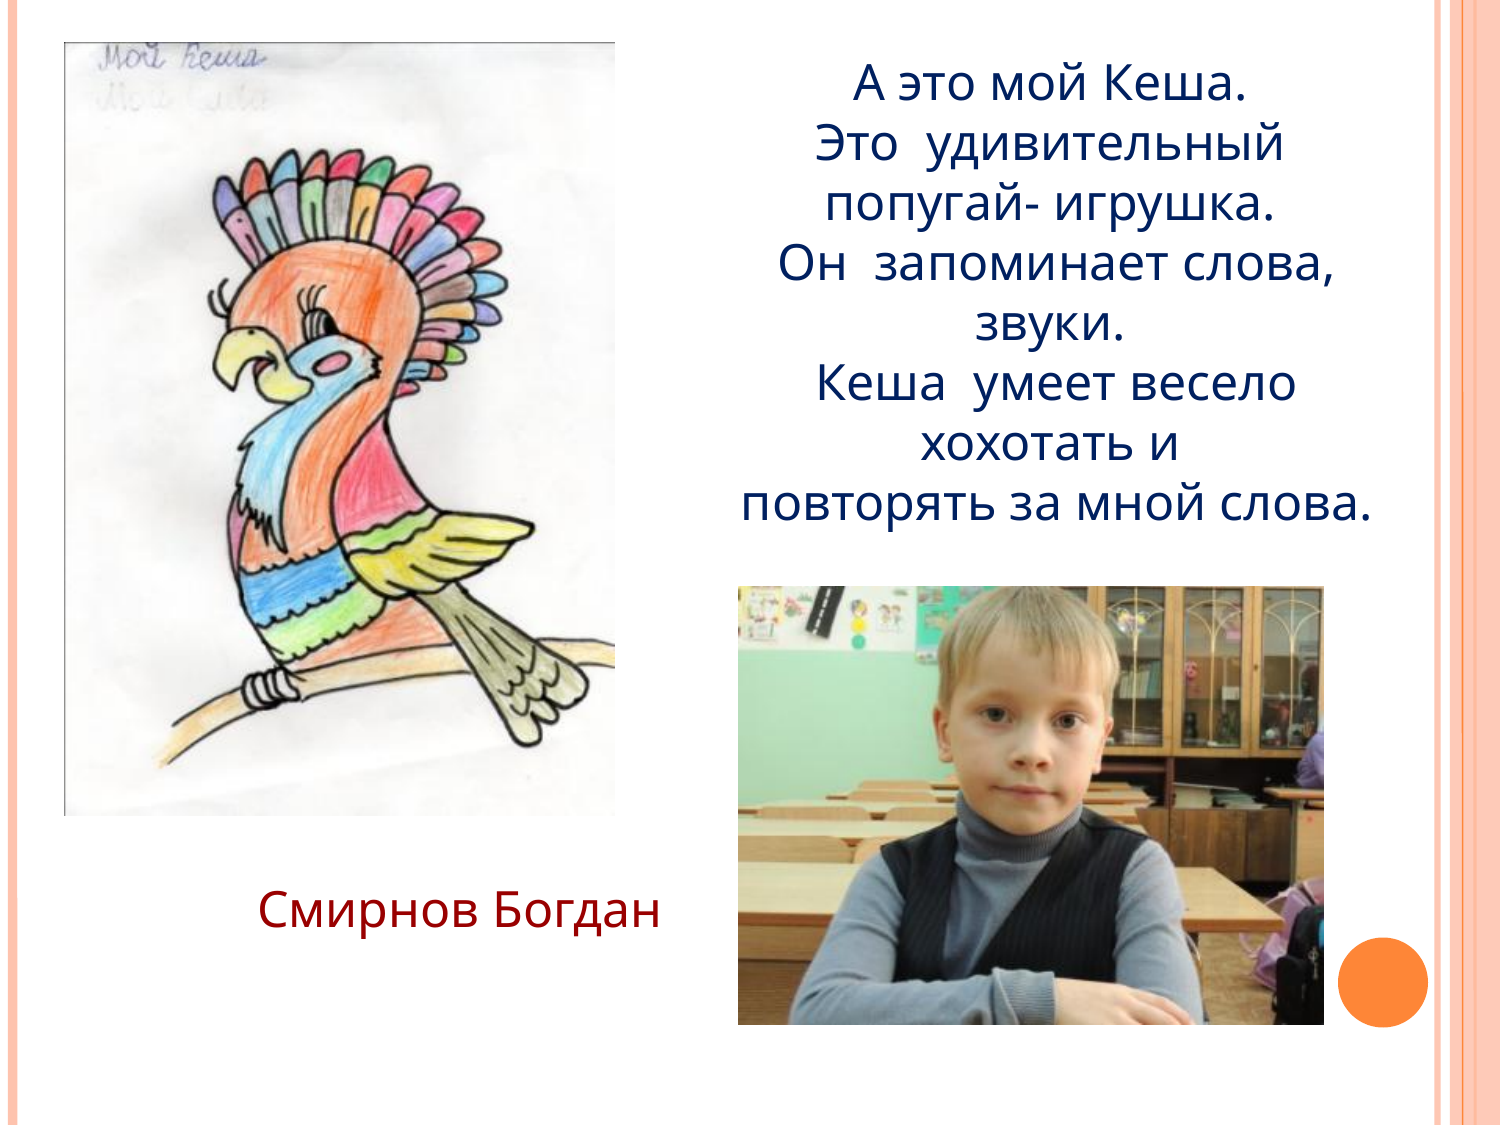

А это мой Кеша.
Это удивительный
попугай- игрушка.
Он запоминает слова,
звуки.
Кеша умеет весело хохотать и
повторять за мной слова.
Смирнов Богдан